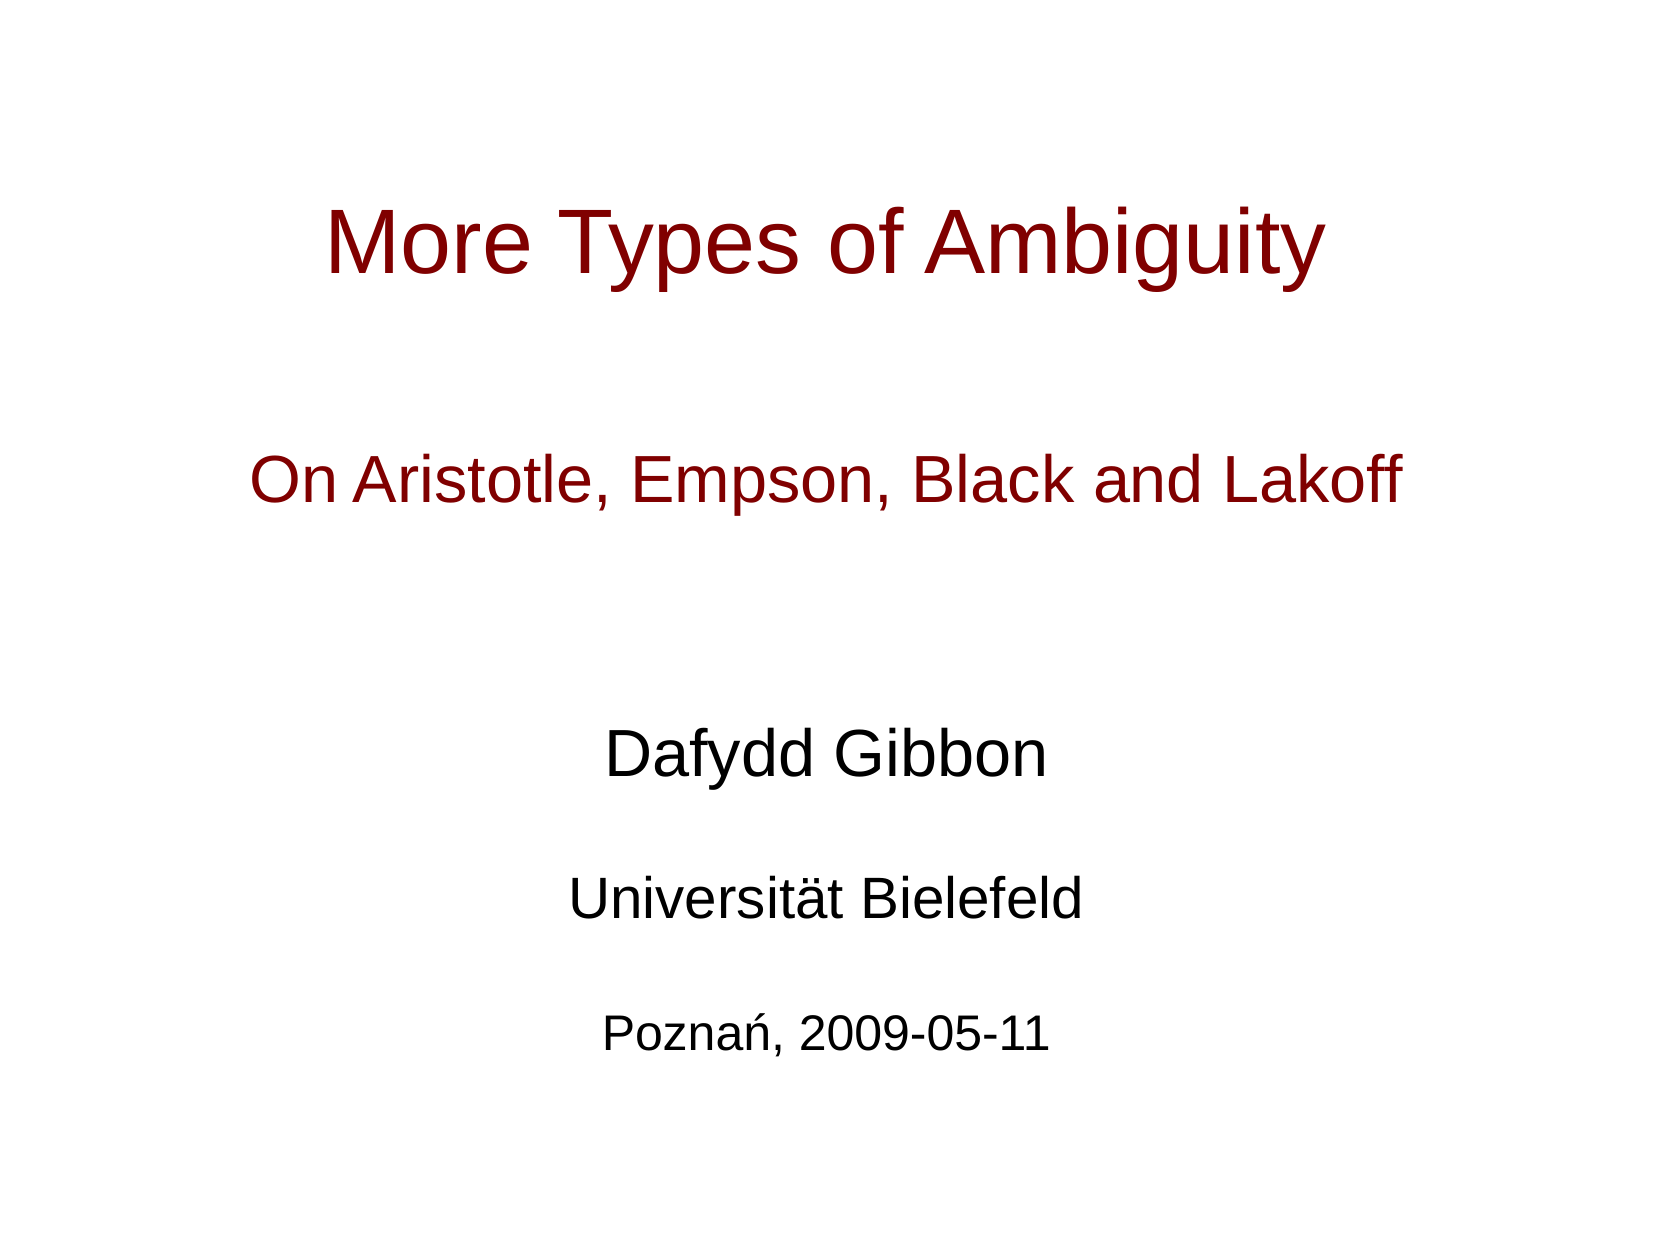

# More Types of Ambiguity On Aristotle, Empson, Black and Lakoff
Dafydd Gibbon
Universität Bielefeld
Poznań, 2009-05-11